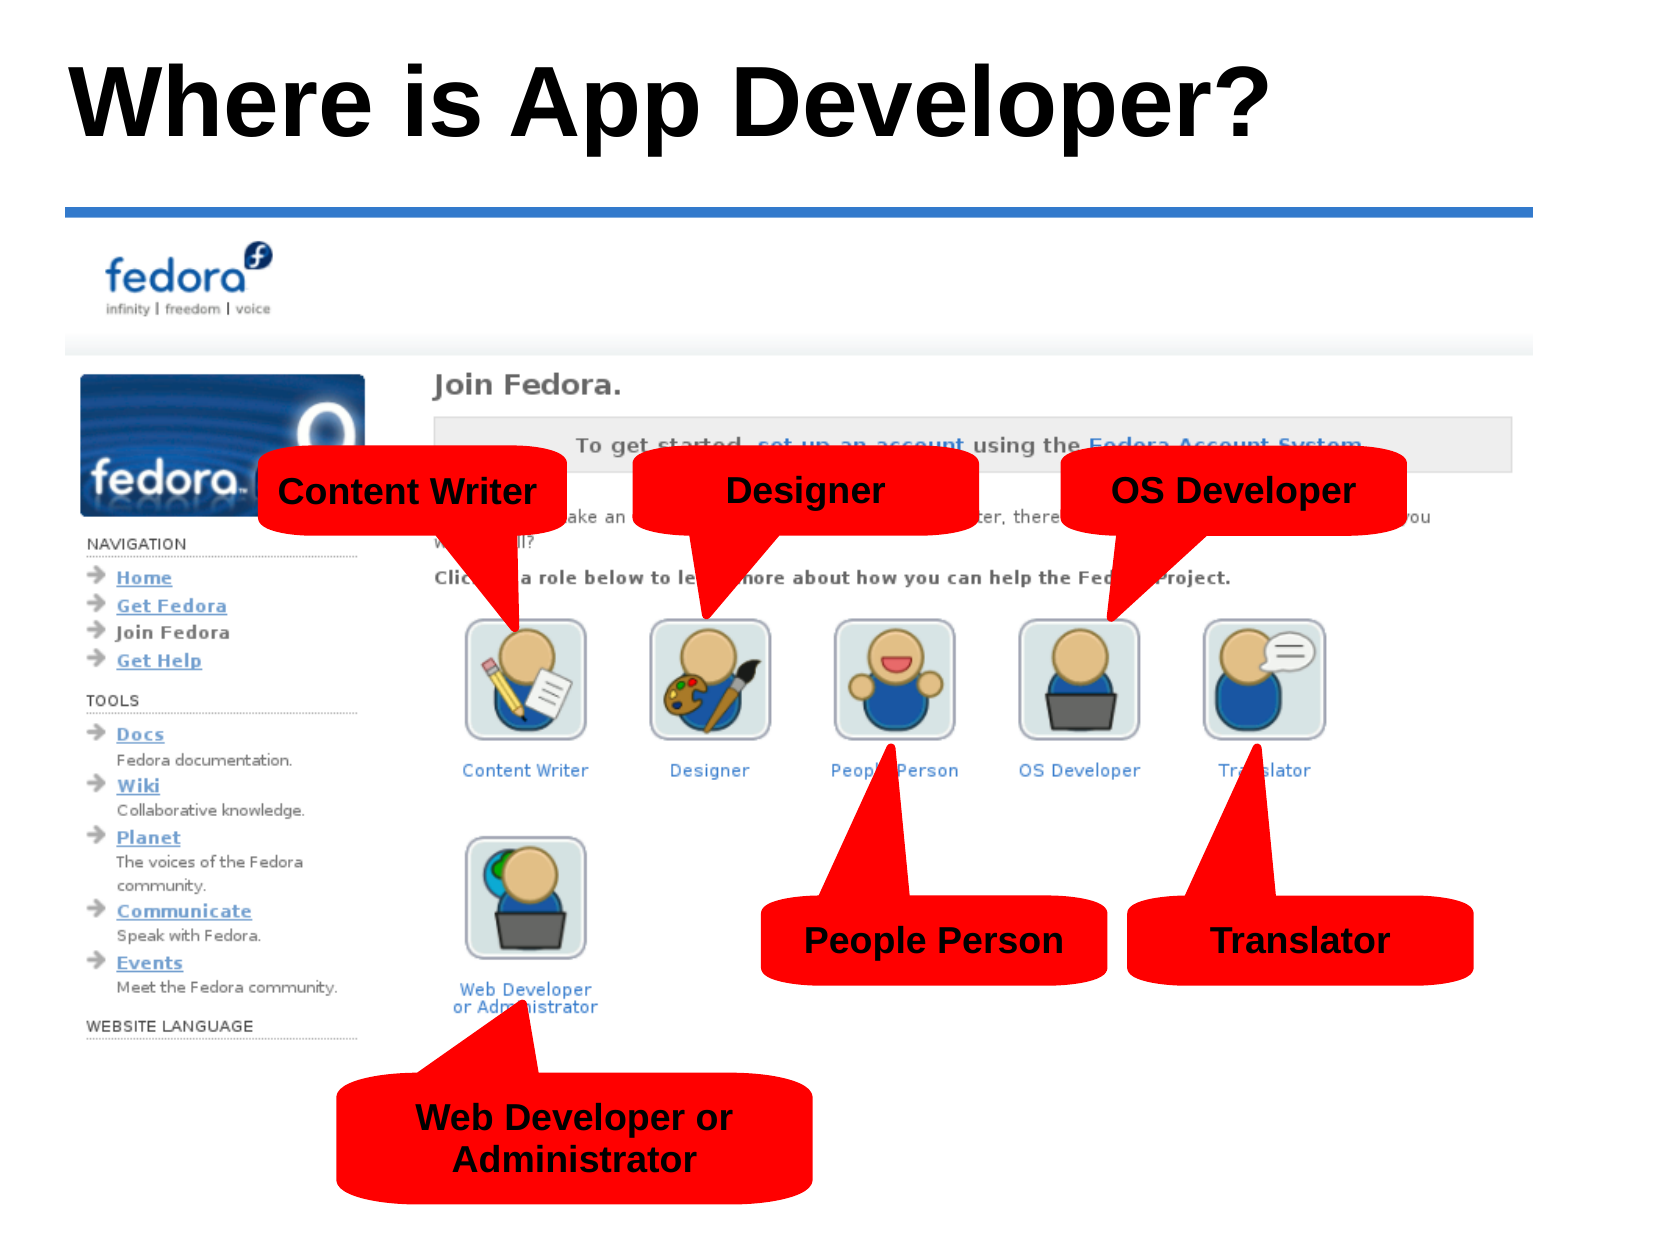

Where is App Developer?
Designer
OS Developer
Content Writer
People Person
Translator
Web Developer or Administrator